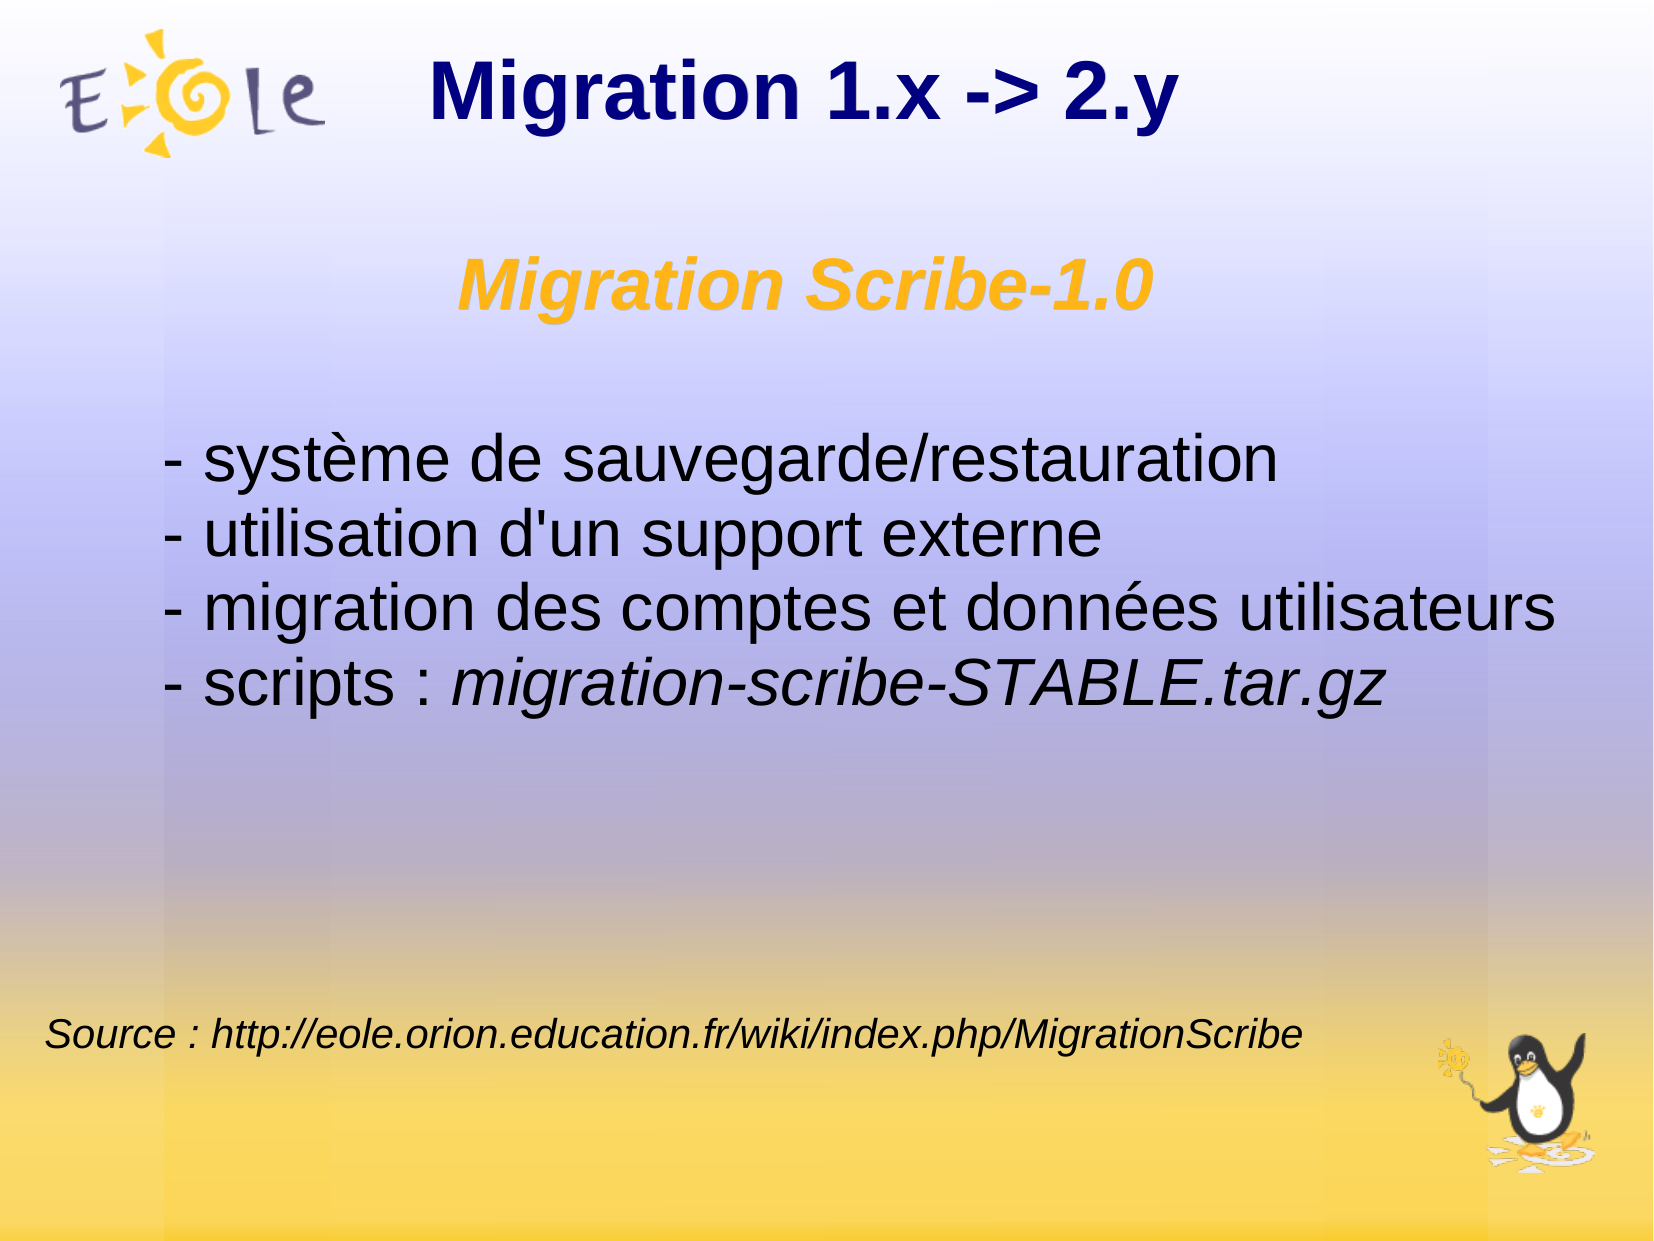

Migration 1.x -> 2.y
Migration Scribe-1.0
- système de sauvegarde/restauration
- utilisation d'un support externe
- migration des comptes et données utilisateurs
- scripts : migration-scribe-STABLE.tar.gz
Source : http://eole.orion.education.fr/wiki/index.php/MigrationScribe